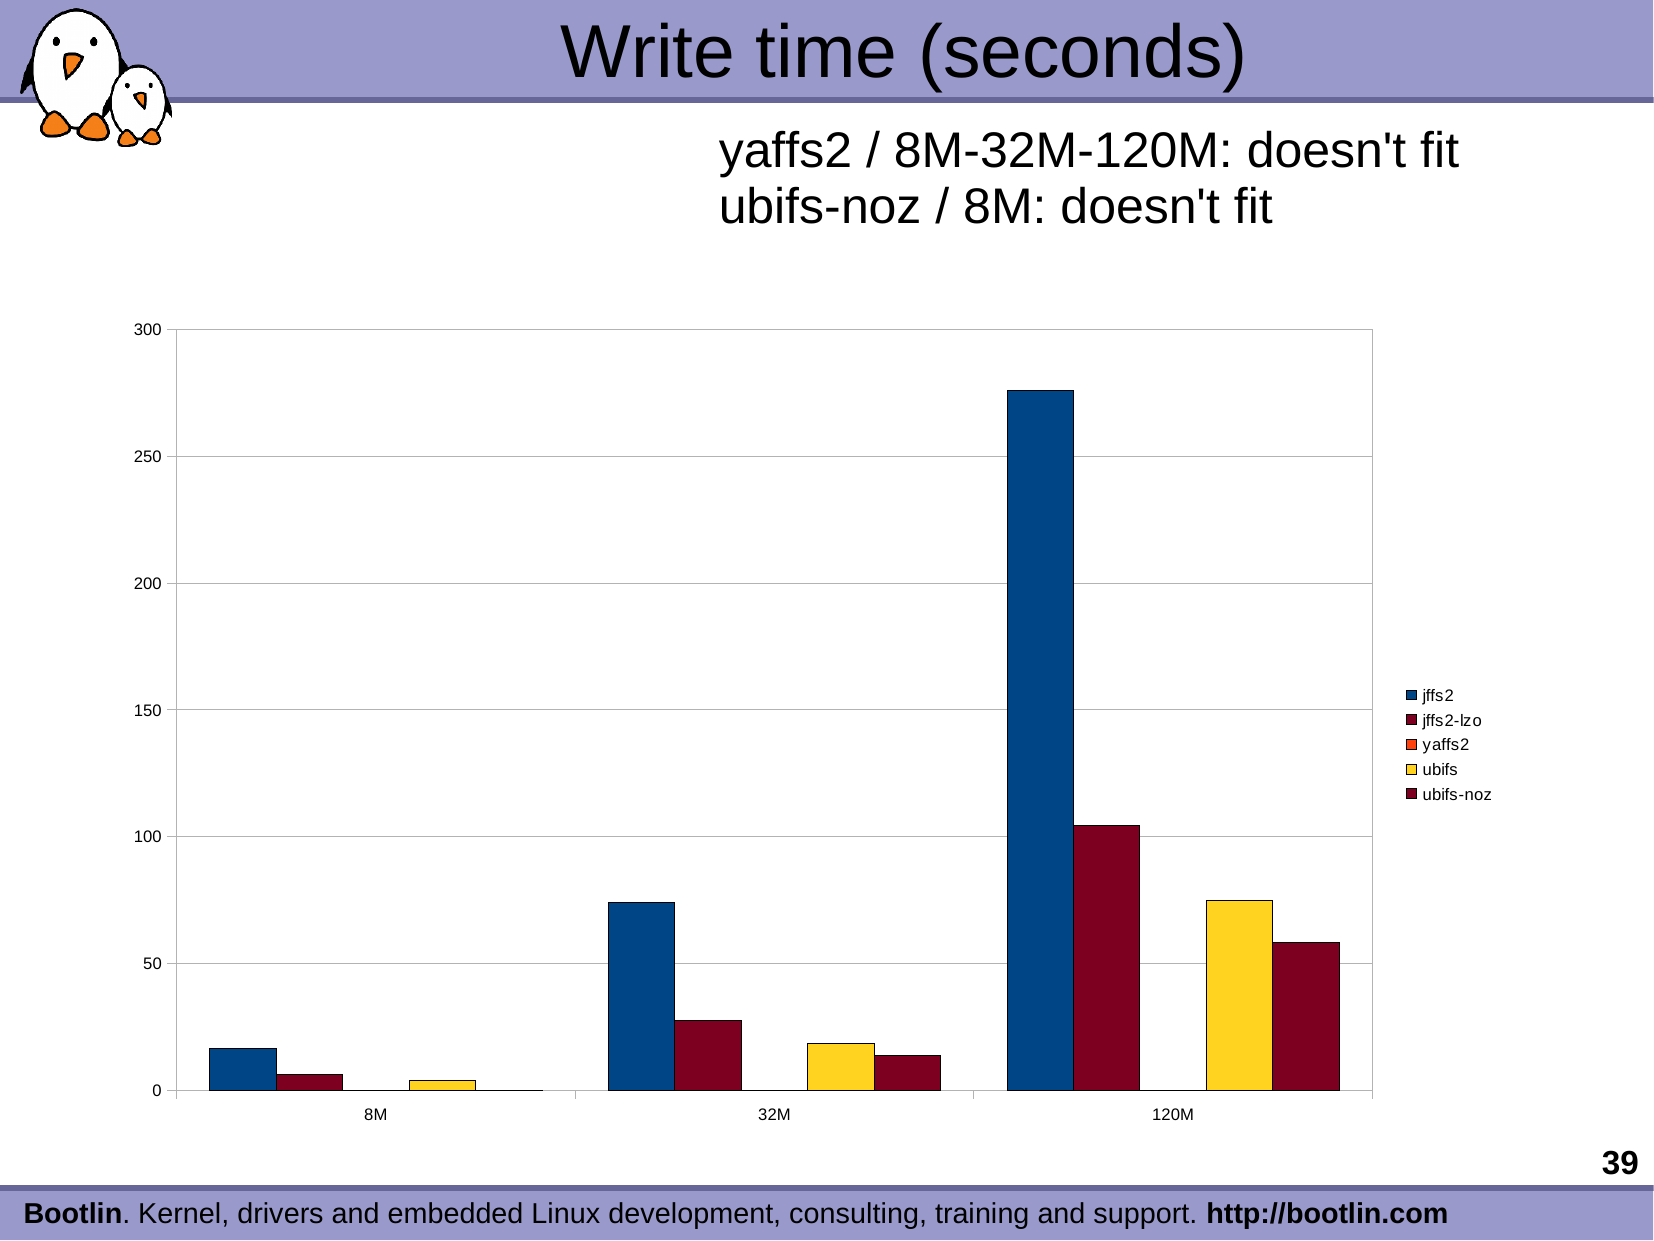

# Write time (seconds)
yaffs2 / 8M-32M-120M: doesn't fit
ubifs-noz / 8M: doesn't fit
### Chart
| Category | jffs2 | jffs2-lzo | yaffs2 | ubifs | ubifs-noz |
|---|---|---|---|---|---|
| 8M | 16.48 | 6.27 | 0.0 | 3.63 | 0.0 |
| 32M | 73.84 | 27.48 | 0.0 | 18.29 | 13.53 |
| 120M | 276.14 | 104.2 | 0.0 | 74.81 | 58.35 |